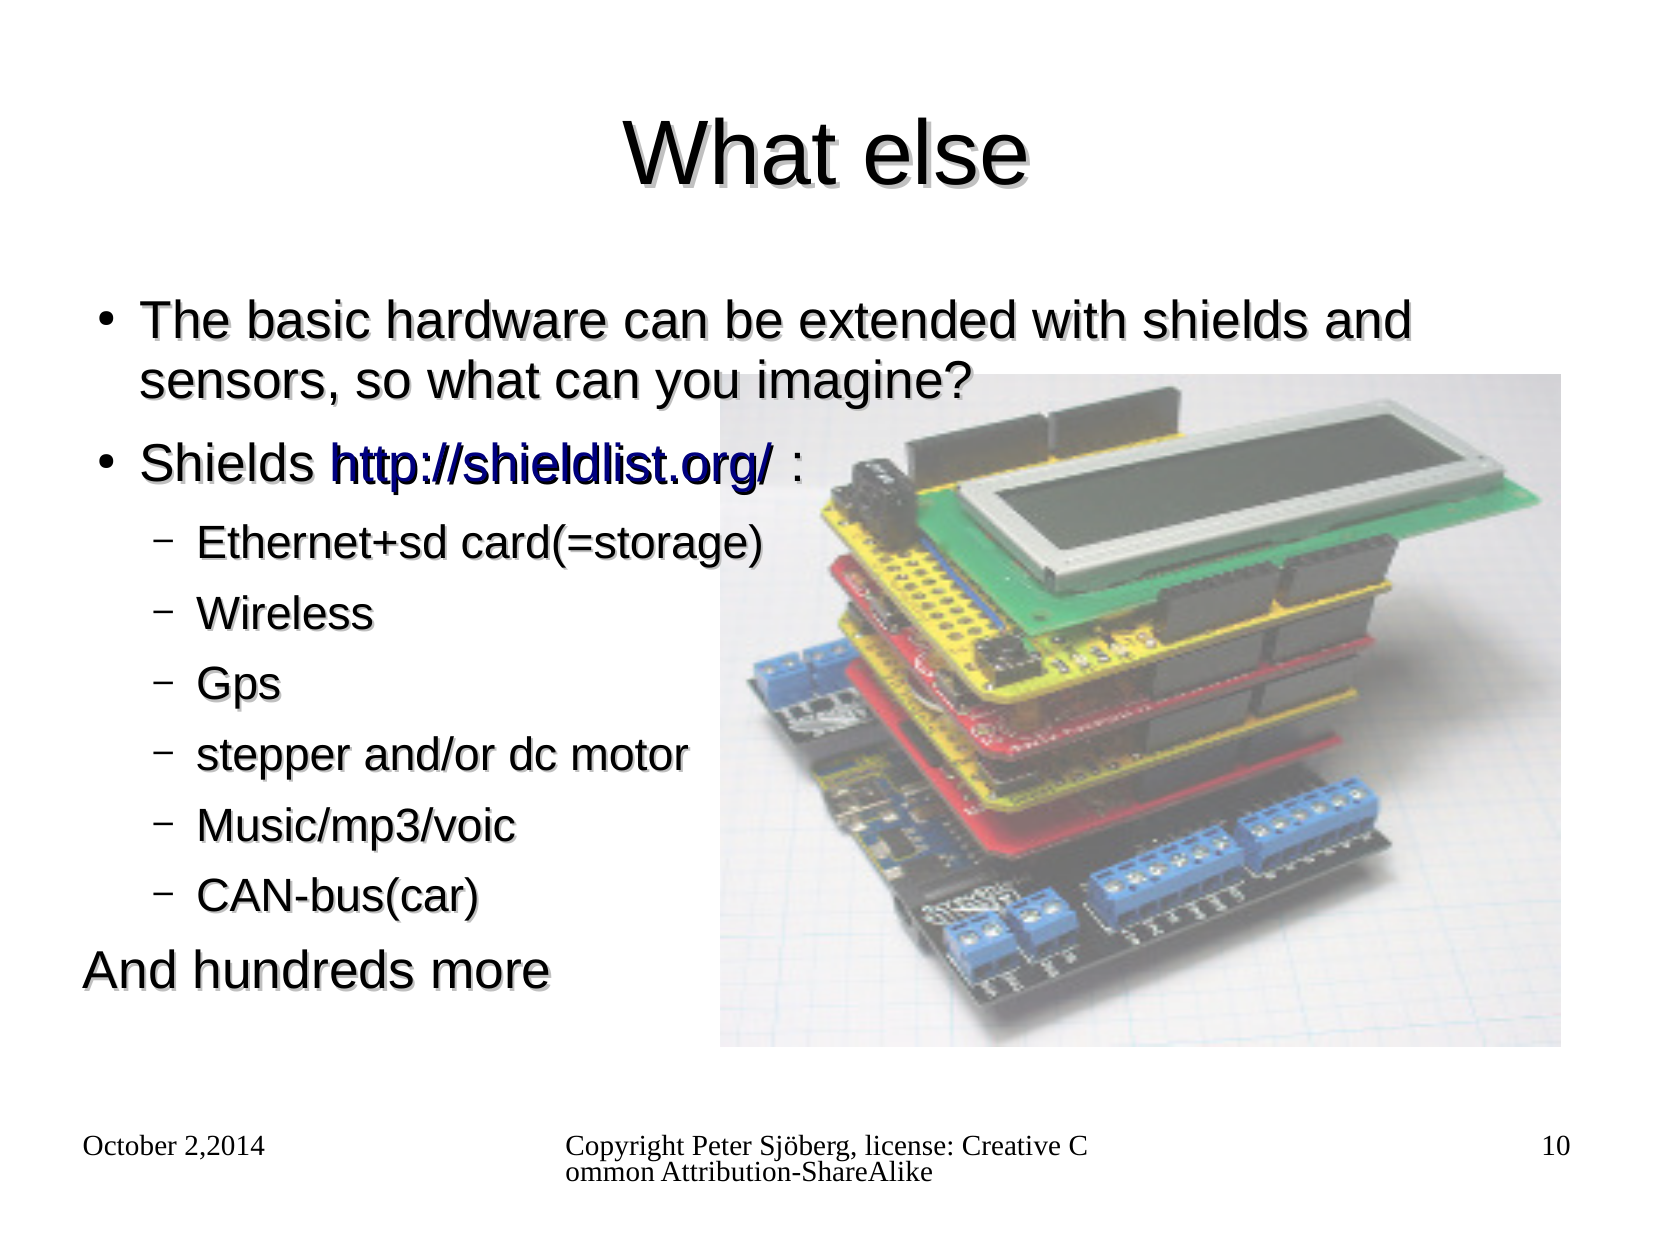

# What else
The basic hardware can be extended with shields and sensors, so what can you imagine?
Shields http://shieldlist.org/ :
Ethernet+sd card(=storage)
Wireless
Gps
stepper and/or dc motor
Music/mp3/voic
CAN-bus(car)
And hundreds more
October 2,2014
Copyright Peter Sjöberg, license: Creative Common Attribution-ShareAlike
10